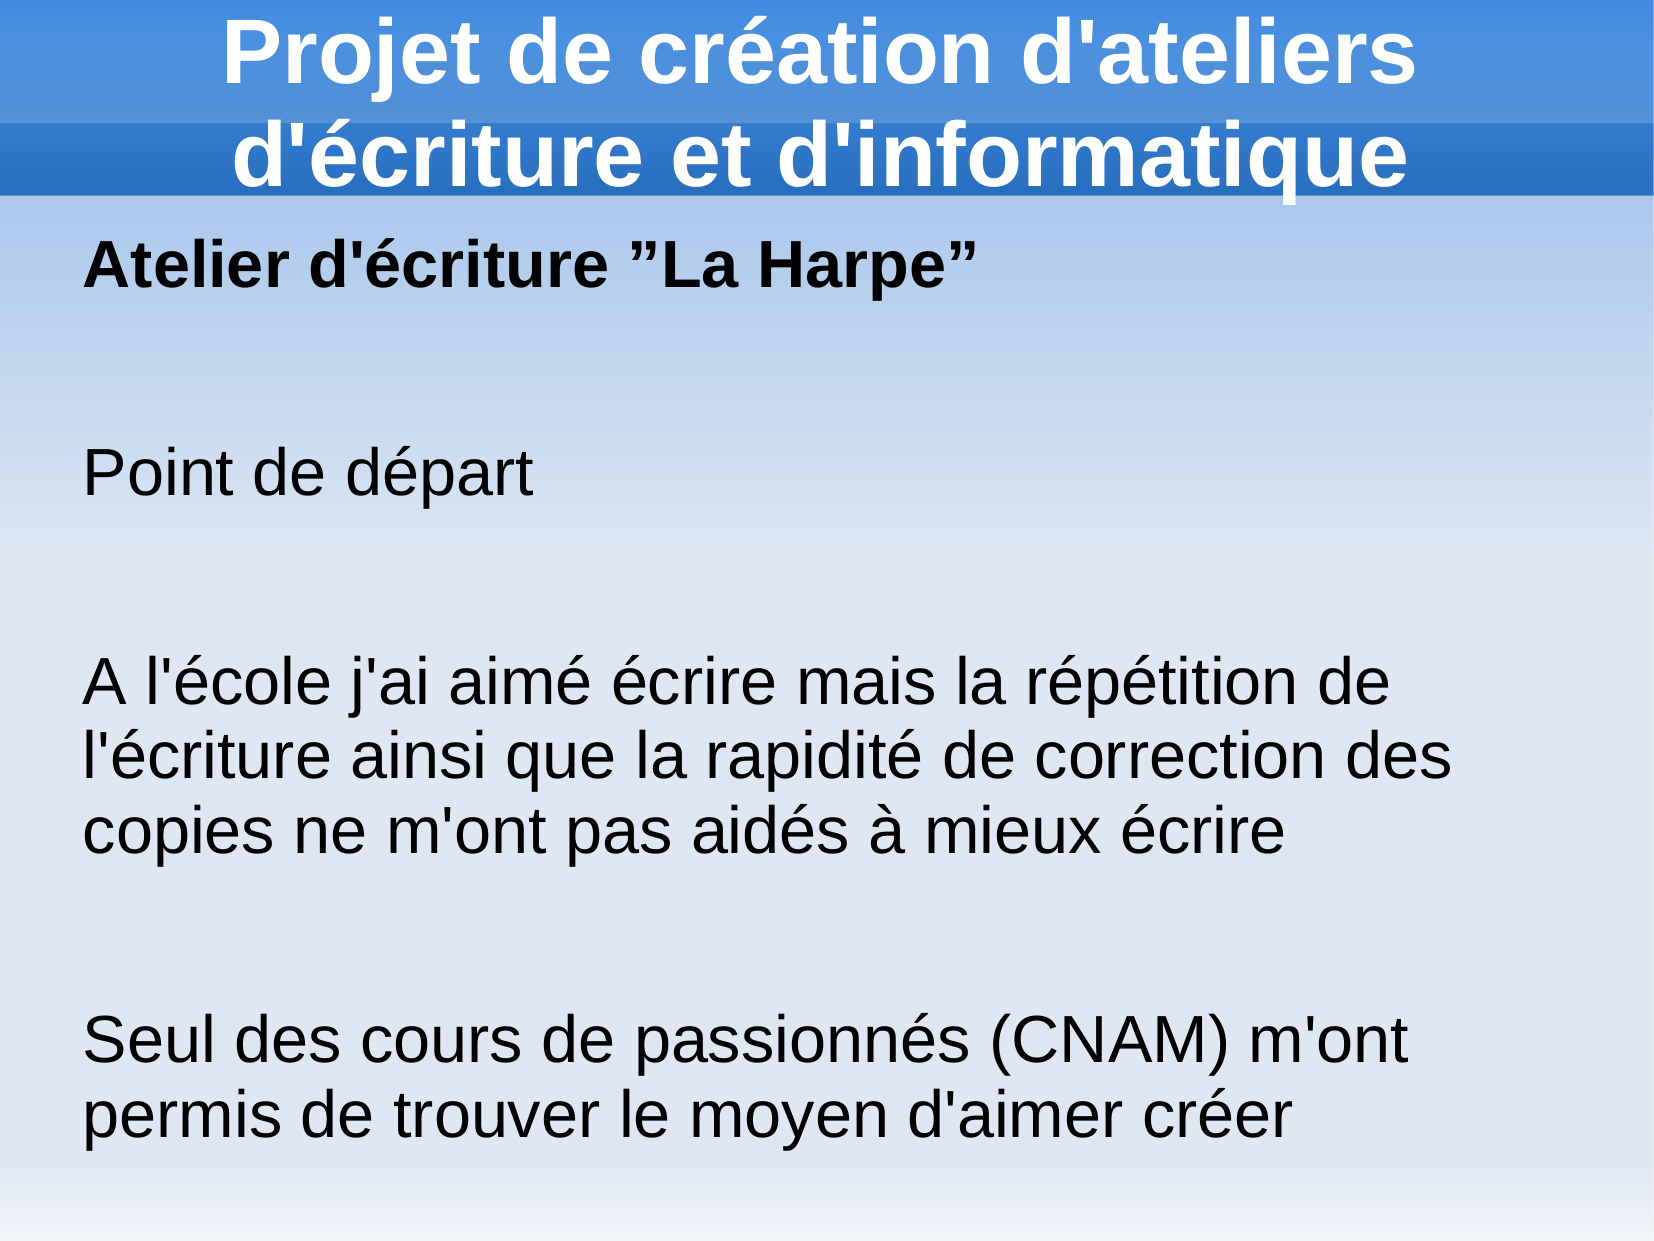

# Projet de création d'ateliers d'écriture et d'informatique
Atelier d'écriture ”La Harpe”
Point de départ
A l'école j'ai aimé écrire mais la répétition de l'écriture ainsi que la rapidité de correction des copies ne m'ont pas aidés à mieux écrire
Seul des cours de passionnés (CNAM) m'ont permis de trouver le moyen d'aimer créer